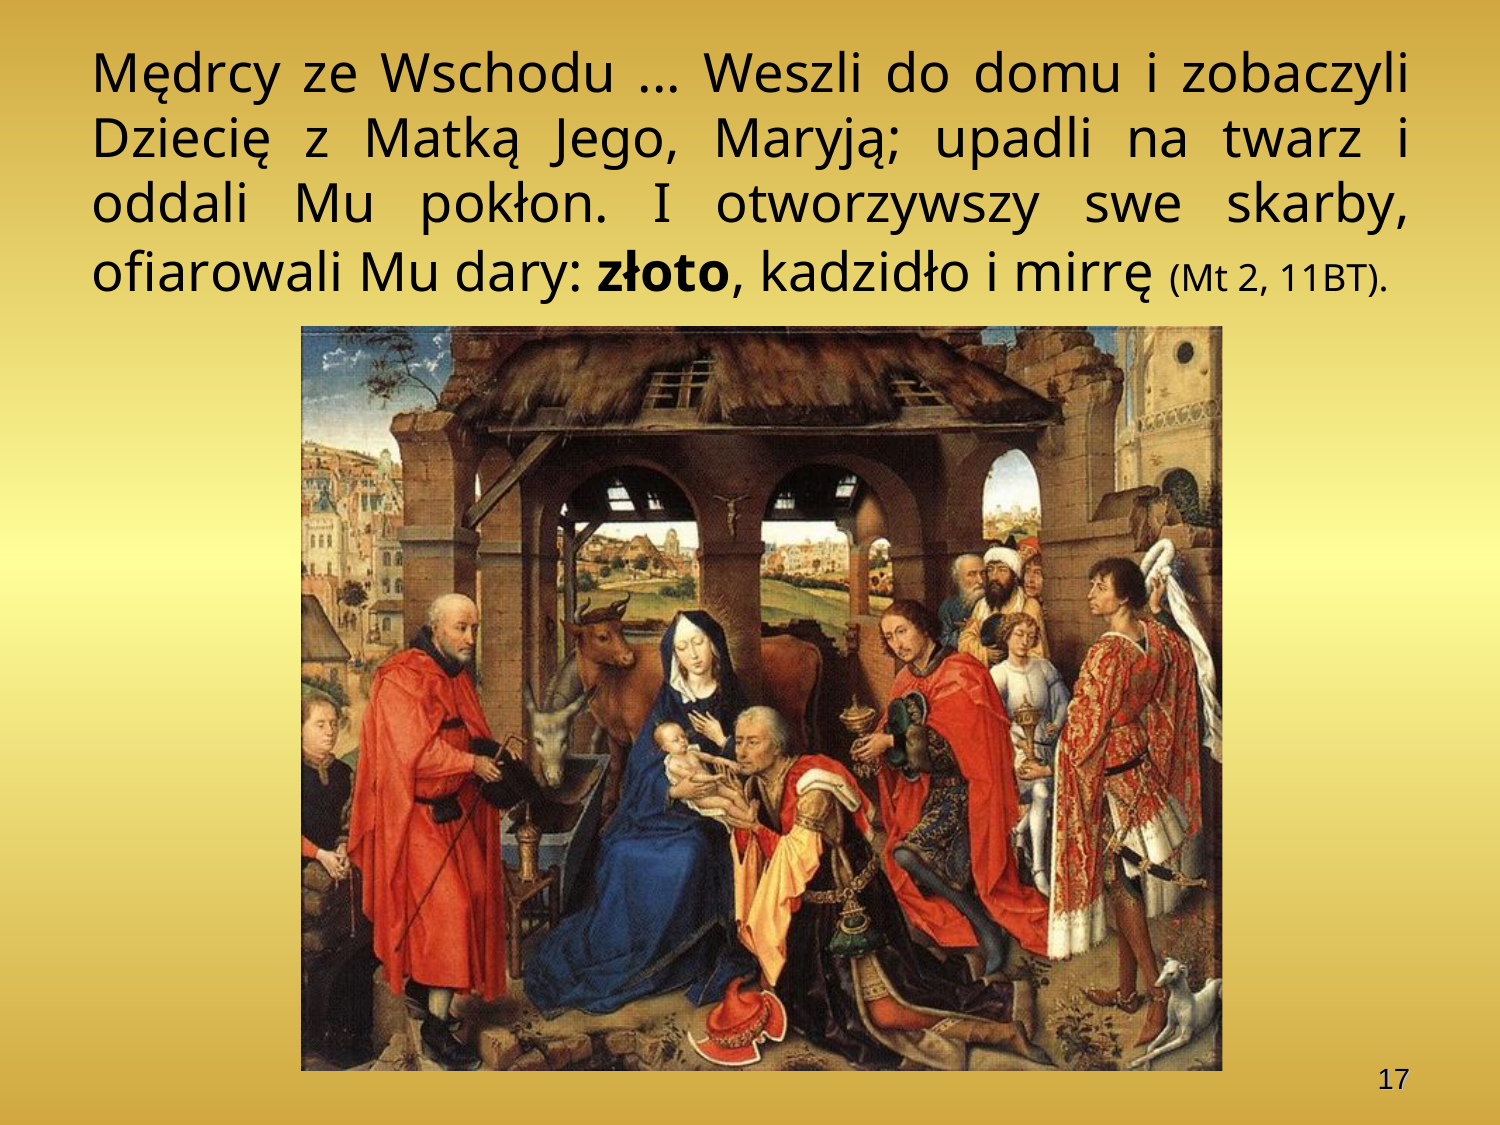

# Mędrcy ze Wschodu ... Weszli do domu i zobaczyli Dziecię z Matką Jego, Maryją; upadli na twarz i oddali Mu pokłon. I otworzywszy swe skarby, ofiarowali Mu dary: złoto, kadzidło i mirrę (Mt 2, 11BT).